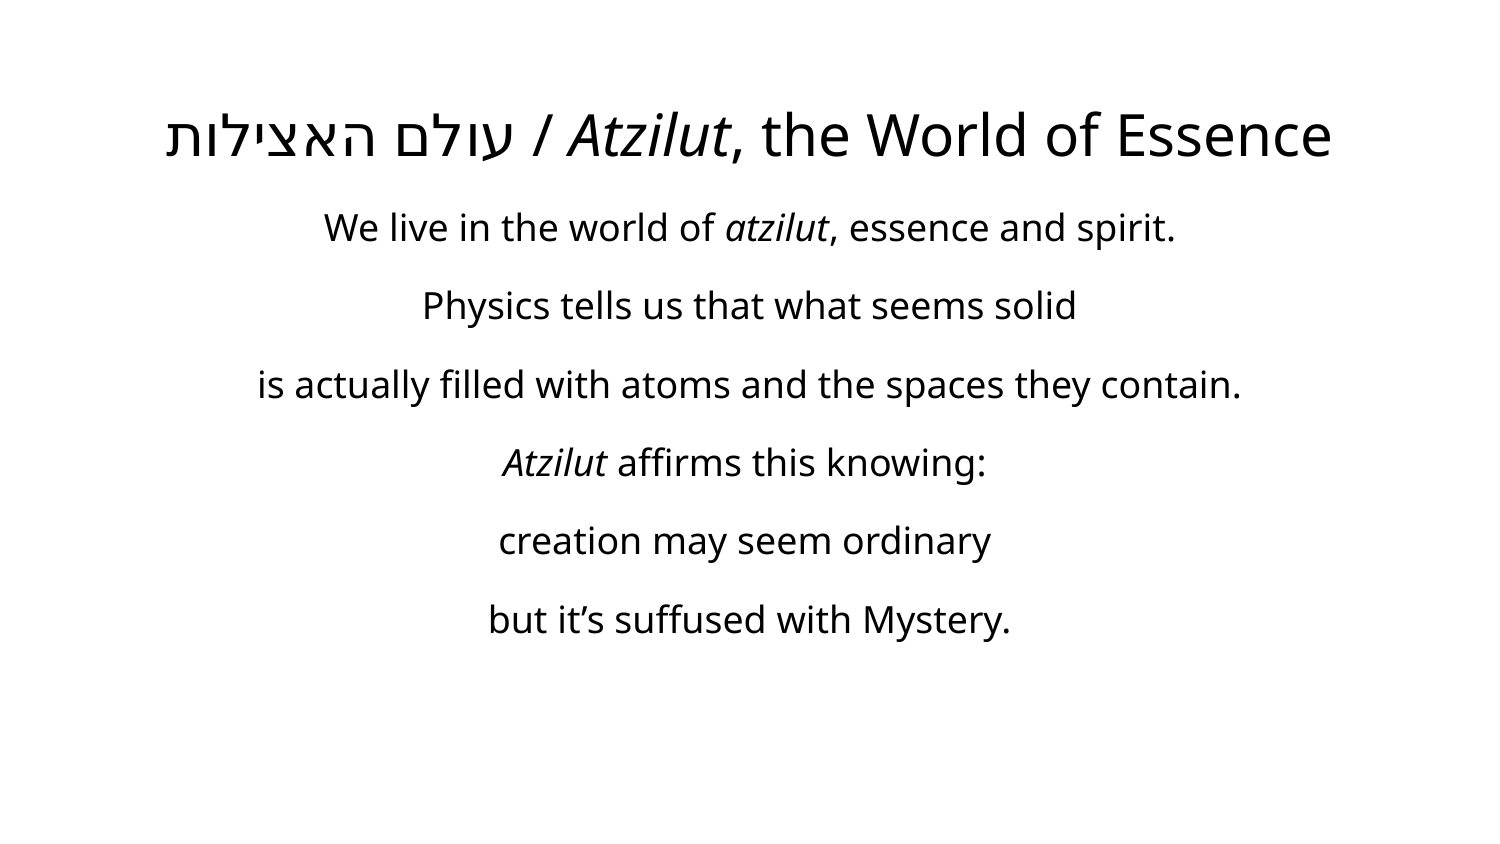

# עולם האצילות / Atzilut, the World of Essence
We live in the world of atzilut, essence and spirit.
Physics tells us that what seems solid
is actually filled with atoms and the spaces they contain.
Atzilut affirms this knowing:
creation may seem ordinary
but it’s suffused with Mystery.